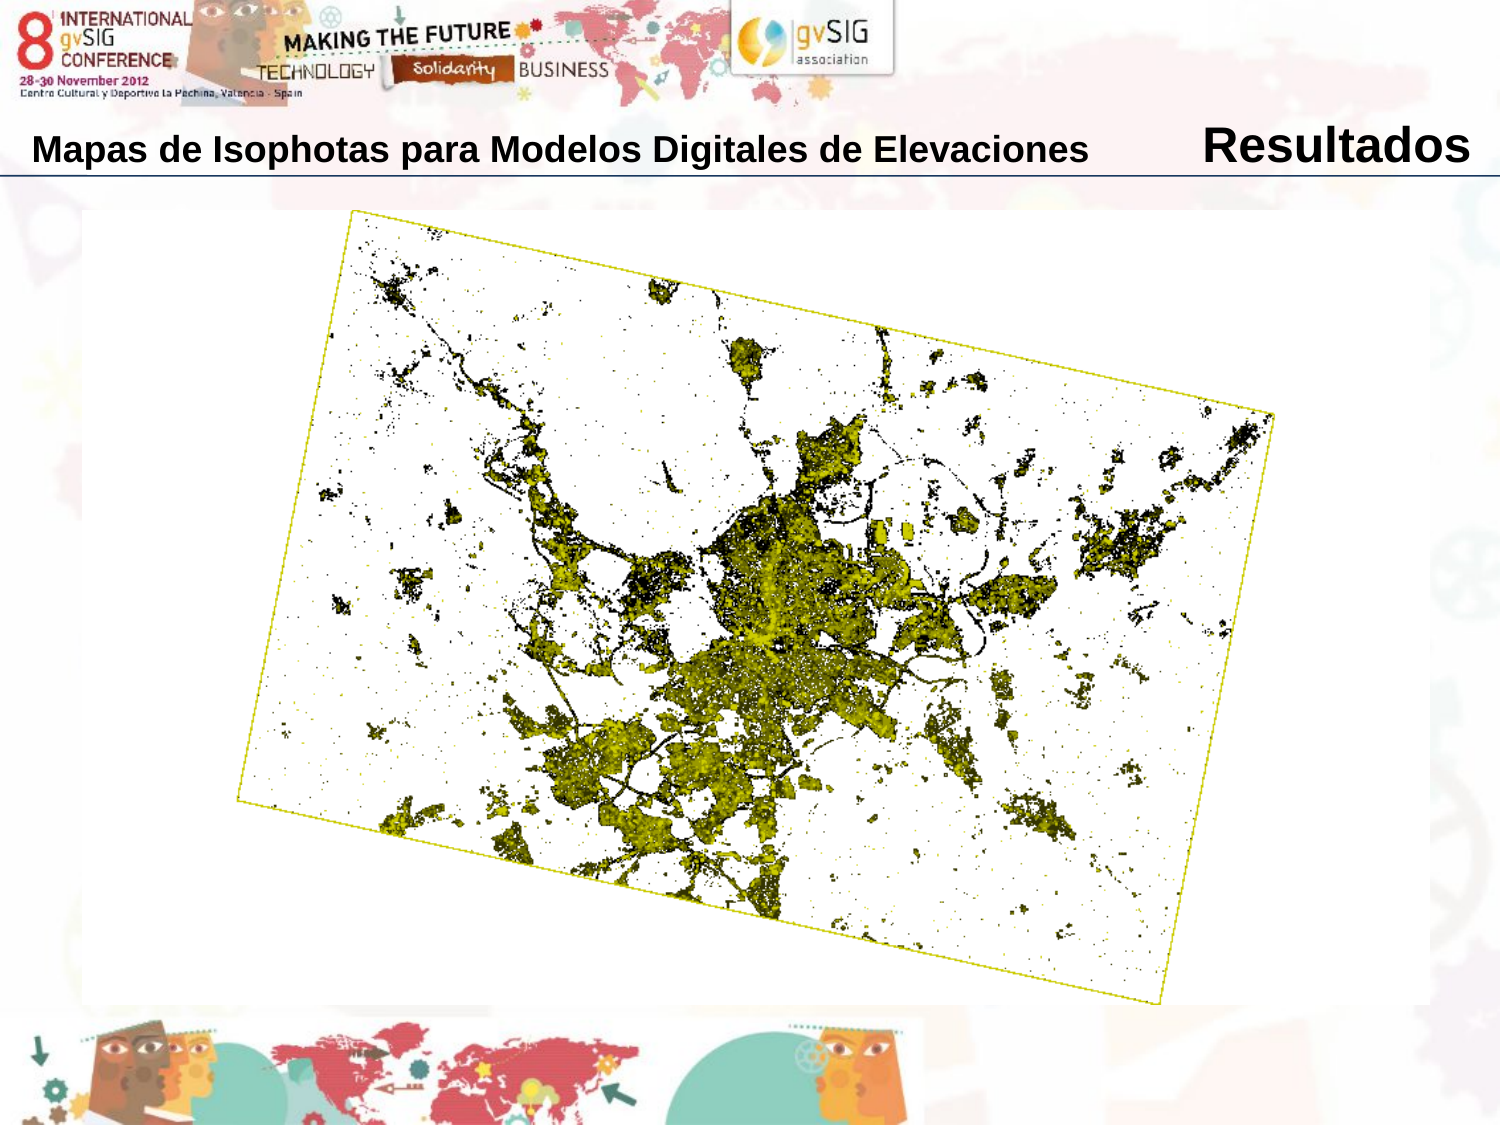

Resultados
Mapas de Isophotas para Modelos Digitales de Elevaciones